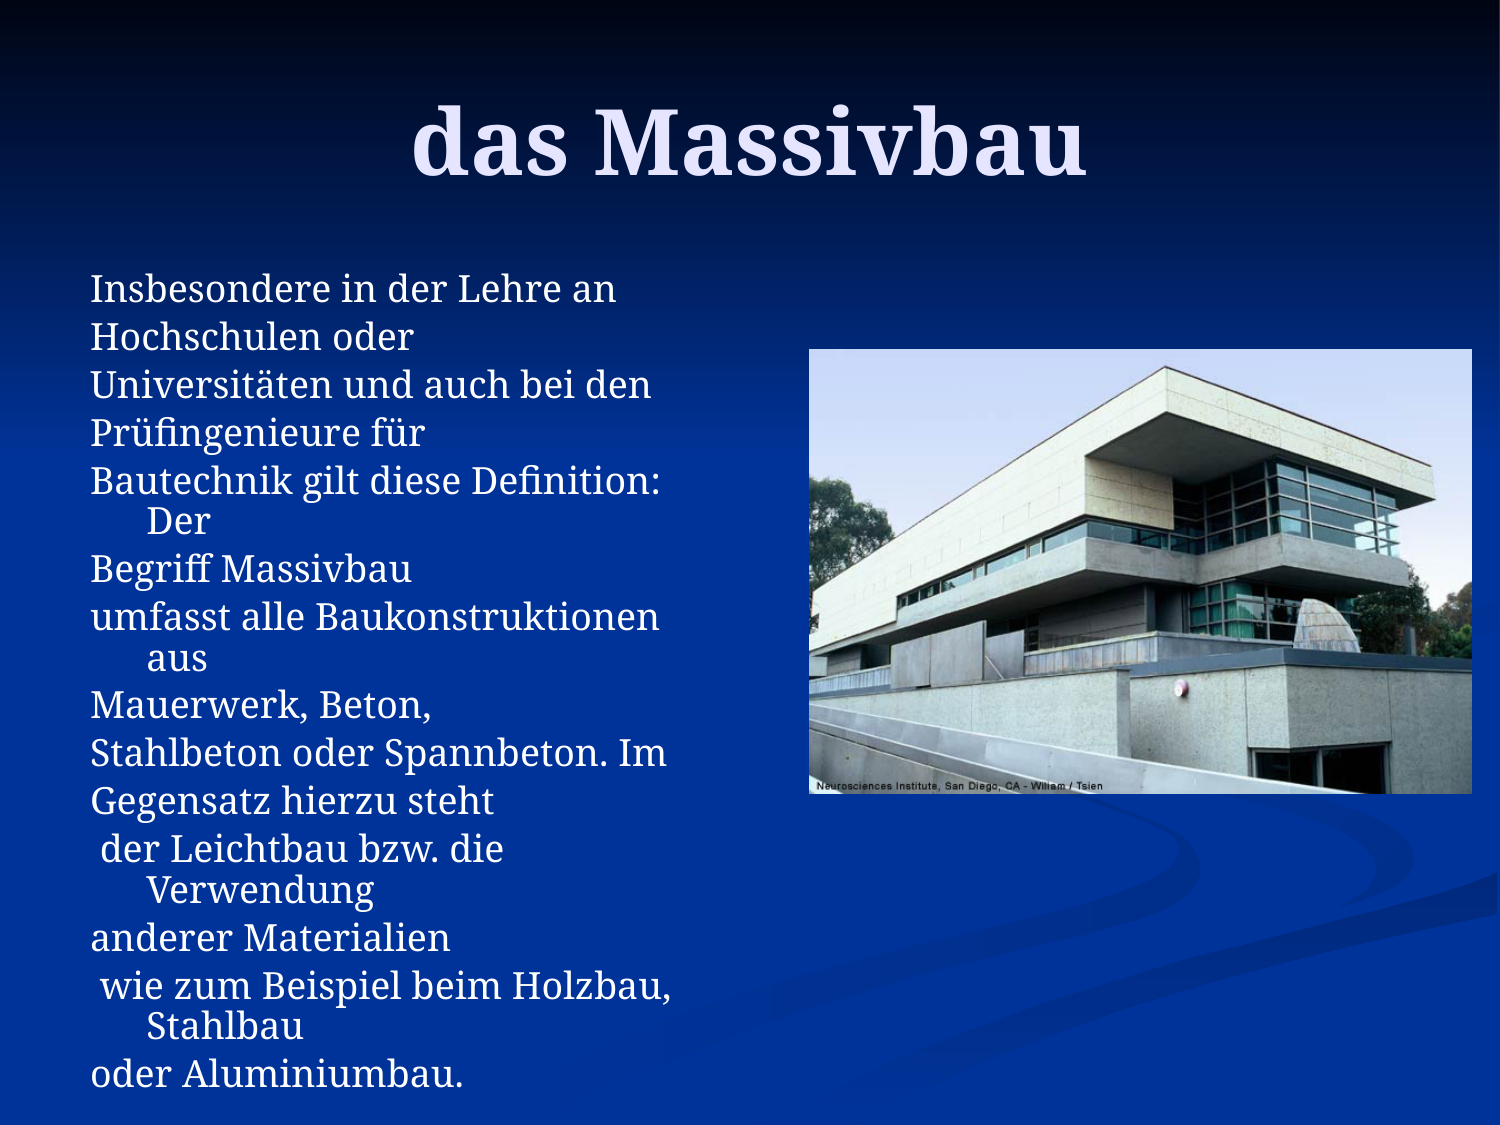

# das Massivbau
Insbesondere in der Lehre an
Hochschulen oder
Universitäten und auch bei den
Prüfingenieure für
Bautechnik gilt diese Definition: Der
Begriff Massivbau
umfasst alle Baukonstruktionen aus
Mauerwerk, Beton,
Stahlbeton oder Spannbeton. Im
Gegensatz hierzu steht
 der Leichtbau bzw. die Verwendung
anderer Materialien
 wie zum Beispiel beim Holzbau, Stahlbau
oder Aluminiumbau.